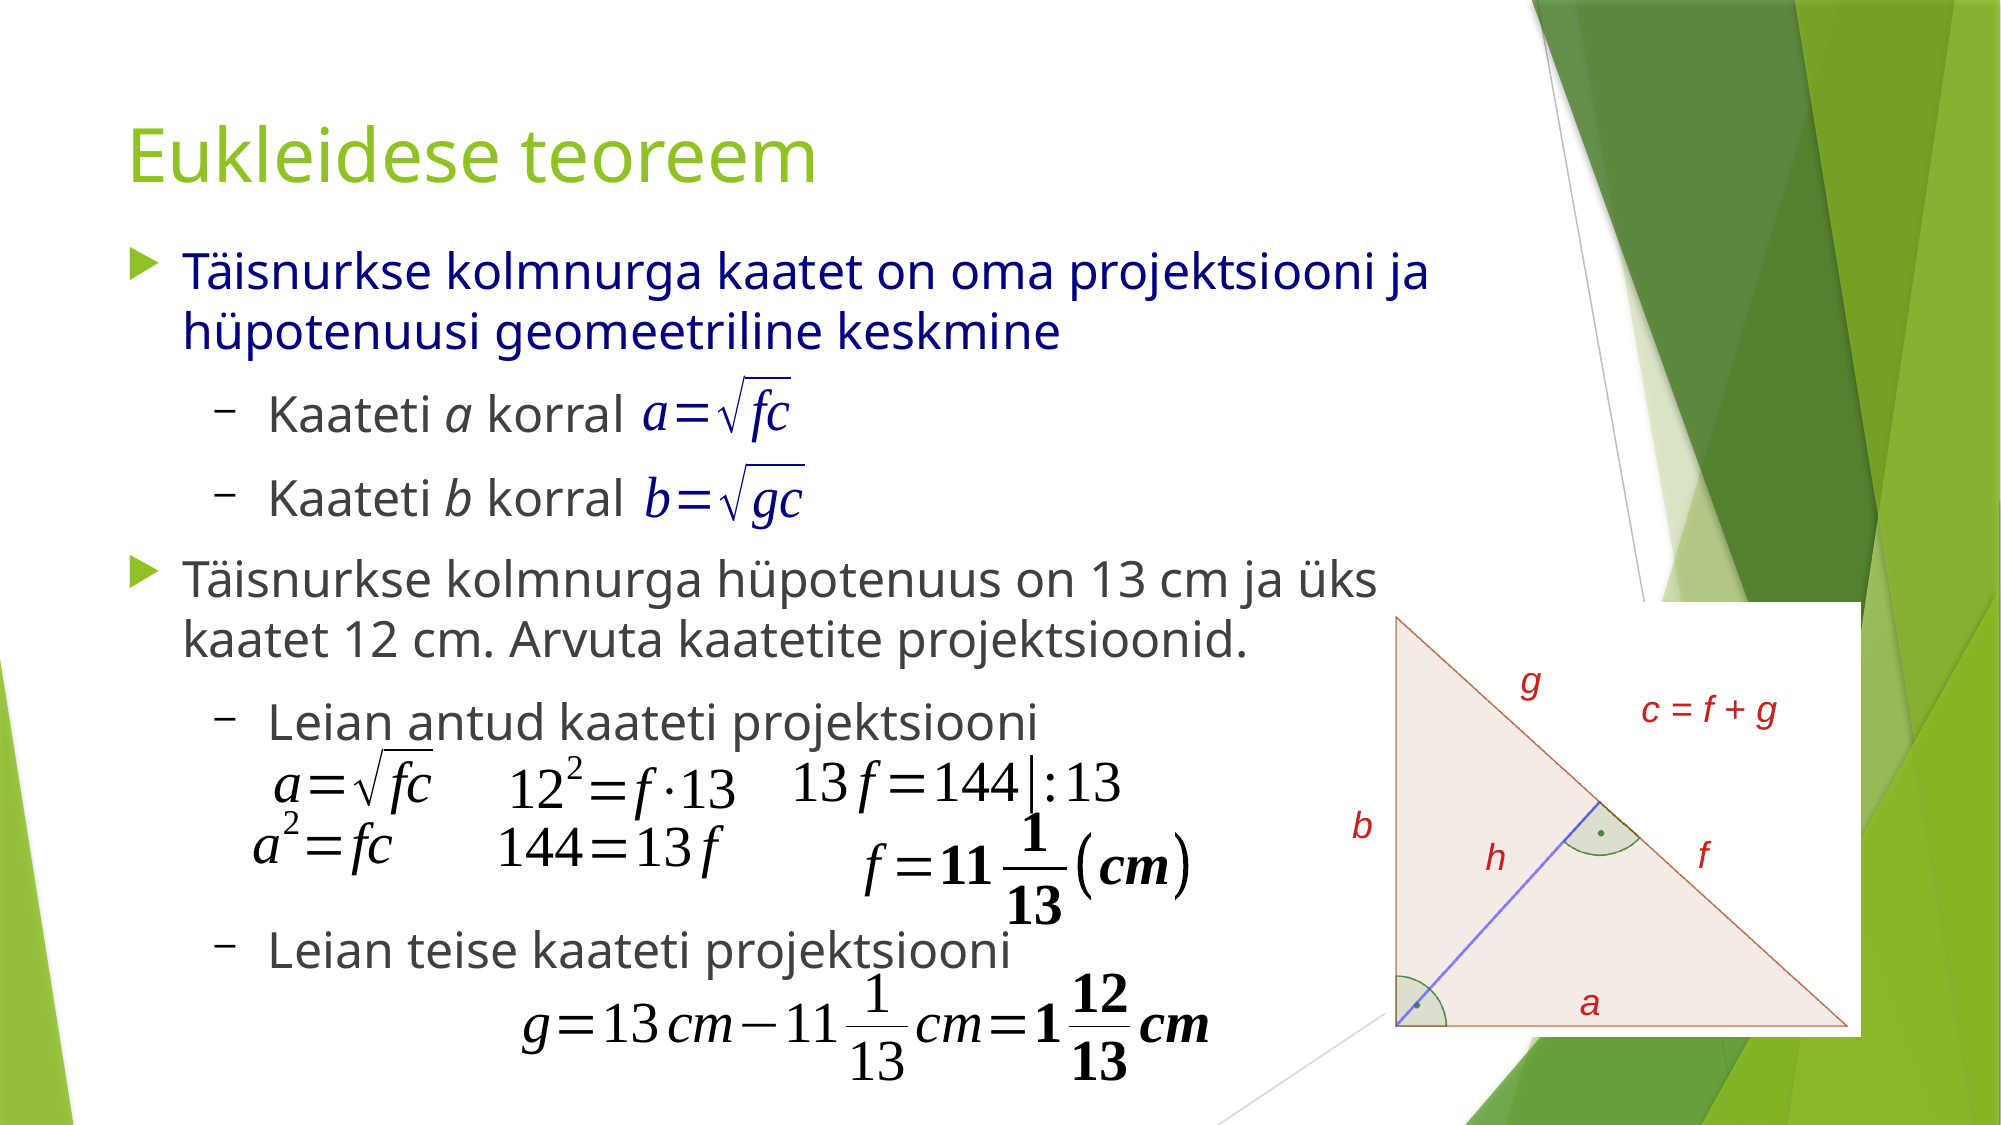

# Eukleidese teoreem
Täisnurkse kolmnurga kaatet on oma projektsiooni ja hüpotenuusi geomeetriline keskmine
Kaateti a korral
Kaateti b korral
Täisnurkse kolmnurga hüpotenuus on 13 cm ja üks
kaatet 12 cm. Arvuta kaatetite projektsioonid.
Leian antud kaateti projektsiooni
Leian teise kaateti projektsiooni
g
c = f + g
b
f
h
a